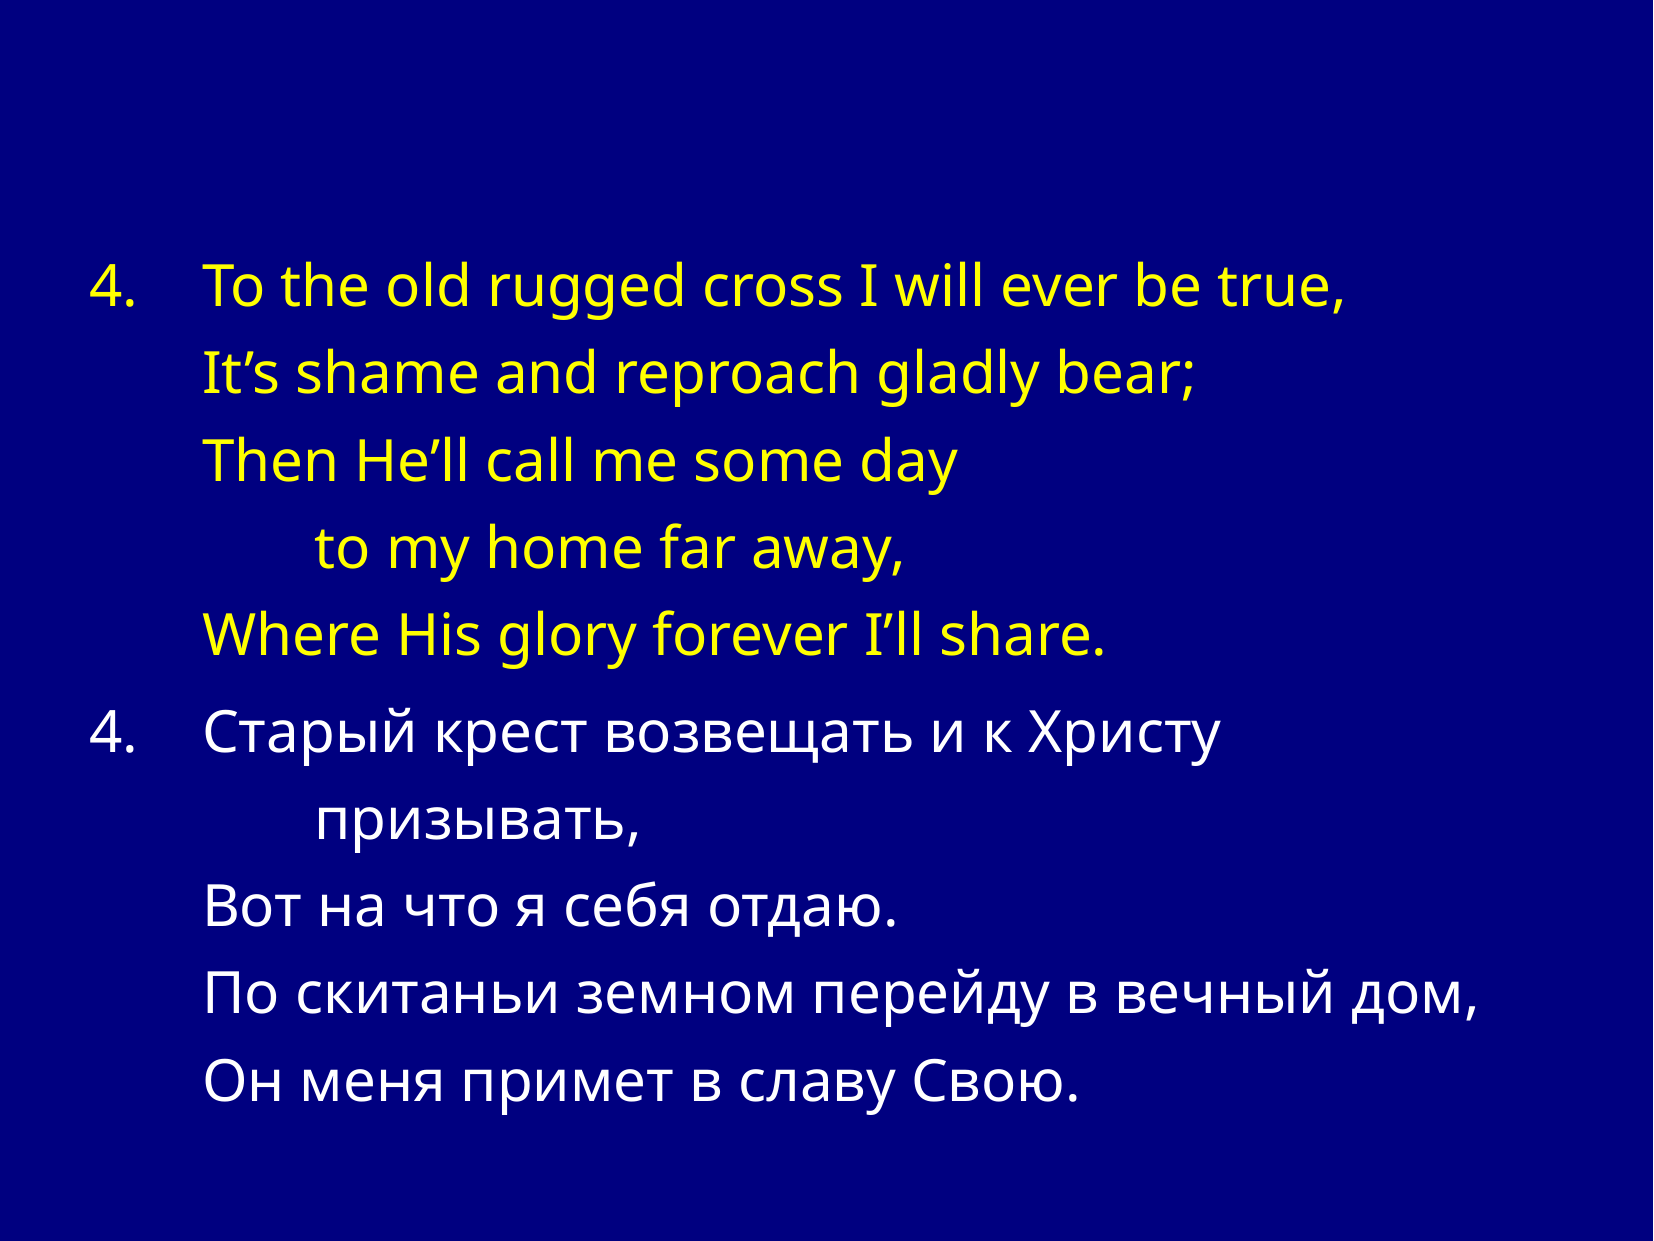

4.	To the old rugged cross I will ever be true,
	It’s shame and reproach gladly bear;
	Then He’ll call me some day
		to my home far away,
	Where His glory forever I’ll share.
4.	Старый крест возвещать и к Христу
		призывать,
	Вот на что я себя отдаю.
	По скитаньи земном перейду в вечный дом,
	Он меня примет в славу Свою.